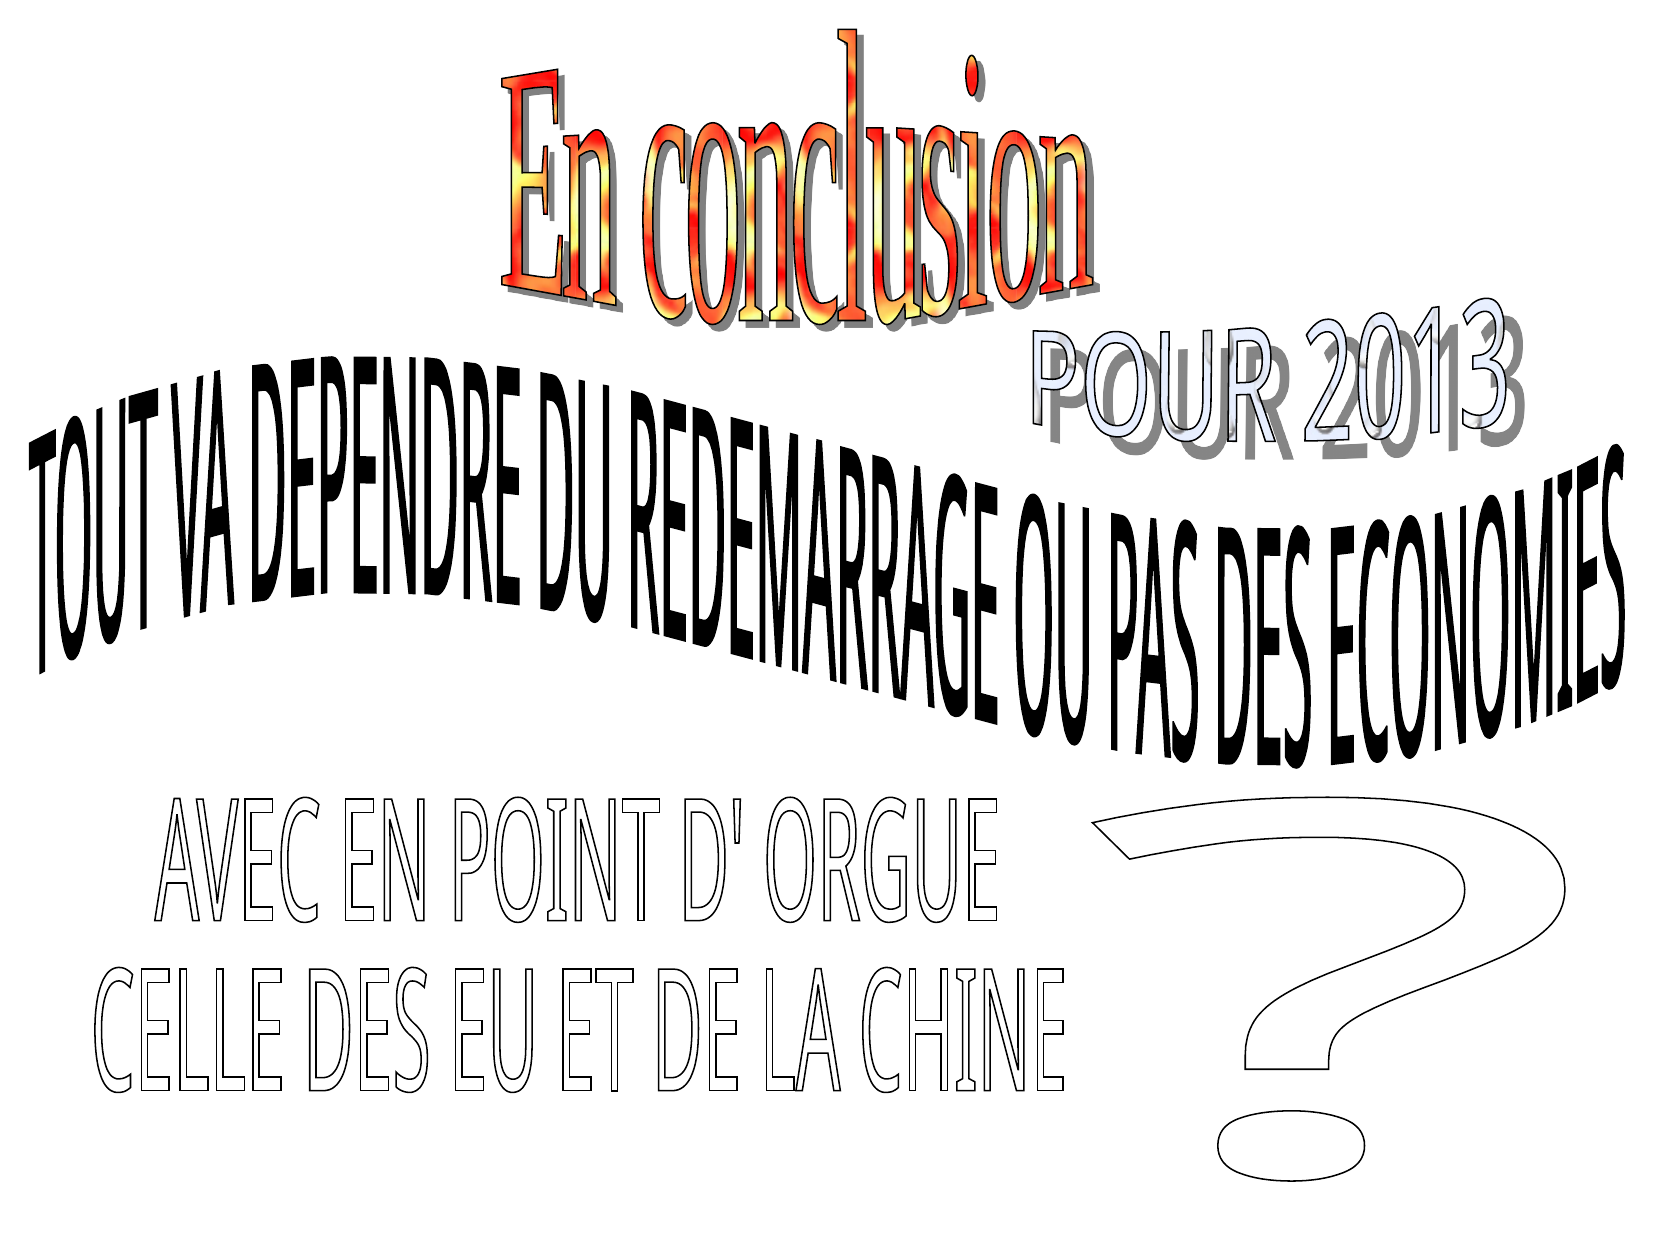

En conclusion
POUR 2013
TOUT VA DEPENDRE DU REDEMARRAGE OU PAS DES ECONOMIES
AVEC EN POINT D' ORGUE
CELLE DES EU ET DE LA CHINE
?